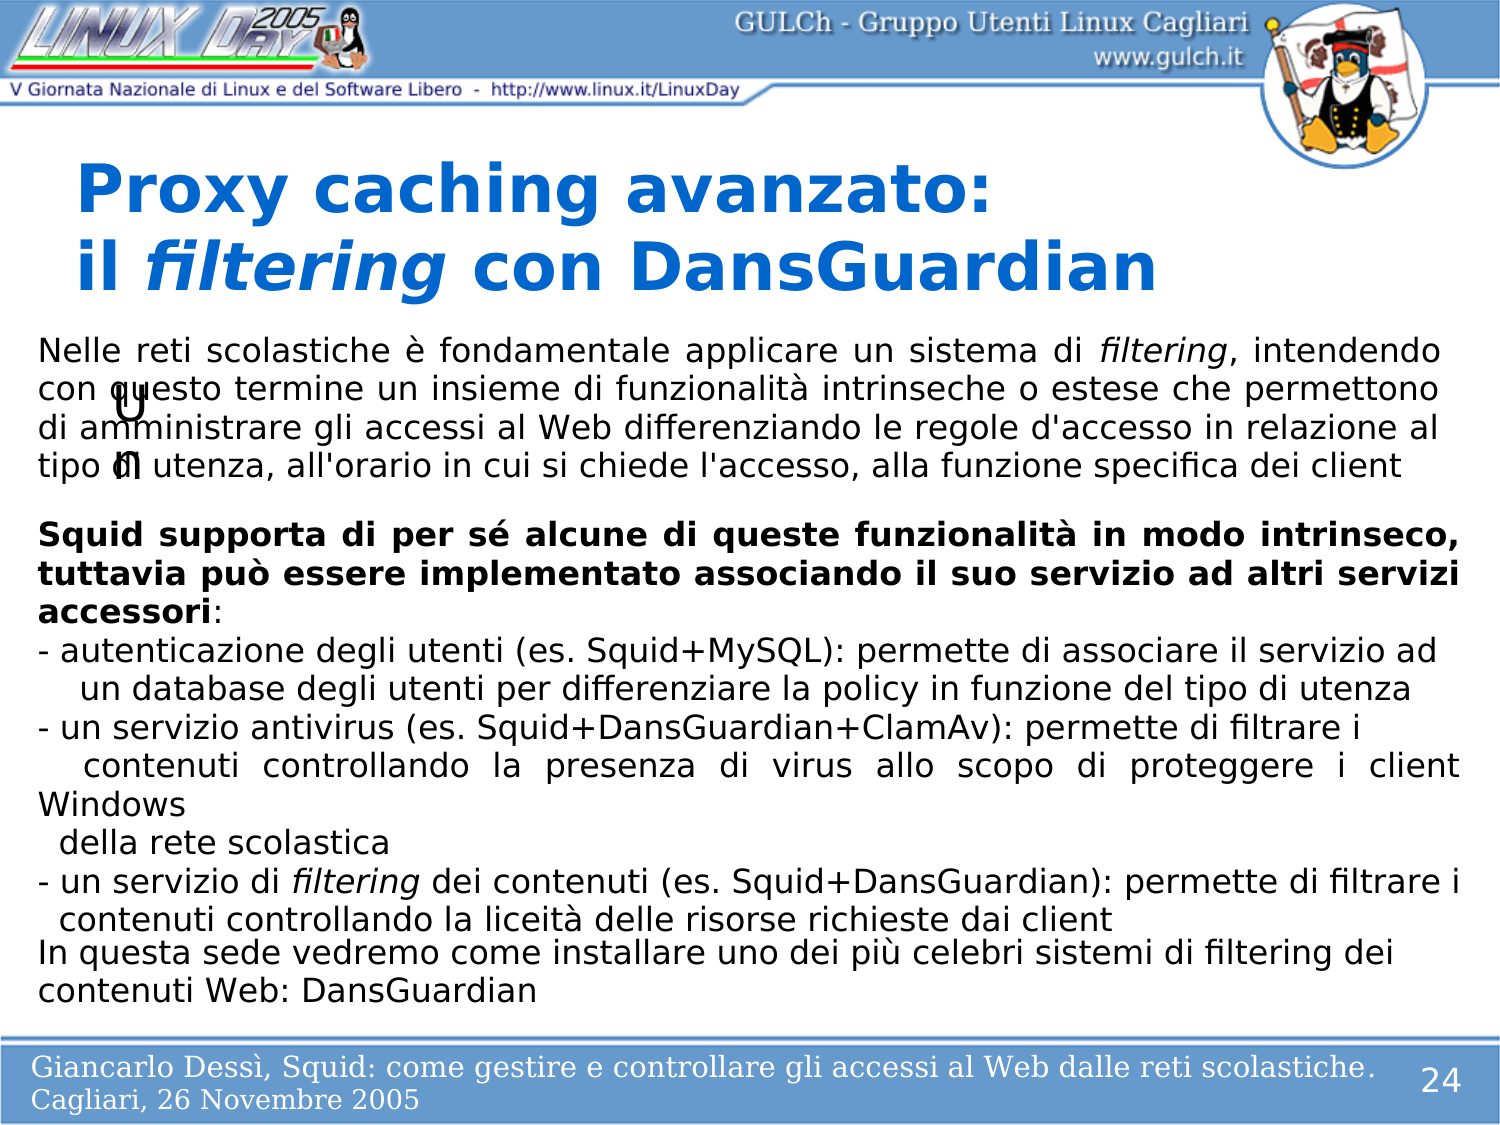

Proxy caching avanzato:
il filtering con DansGuardian
Nelle reti scolastiche è fondamentale applicare un sistema di filtering, intendendo con questo termine un insieme di funzionalità intrinseche o estese che permettono di amministrare gli accessi al Web differenziando le regole d'accesso in relazione al tipo di utenza, all'orario in cui si chiede l'accesso, alla funzione specifica dei client
Un
Squid supporta di per sé alcune di queste funzionalità in modo intrinseco, tuttavia può essere implementato associando il suo servizio ad altri servizi accessori:
- autenticazione degli utenti (es. Squid+MySQL): permette di associare il servizio ad un database degli utenti per differenziare la policy in funzione del tipo di utenza
- un servizio antivirus (es. Squid+DansGuardian+ClamAv): permette di filtrare i
 contenuti controllando la presenza di virus allo scopo di proteggere i client Windows
 della rete scolastica
- un servizio di filtering dei contenuti (es. Squid+DansGuardian): permette di filtrare i
 contenuti controllando la liceità delle risorse richieste dai client
In questa sede vedremo come installare uno dei più celebri sistemi di filtering dei
contenuti Web: DansGuardian